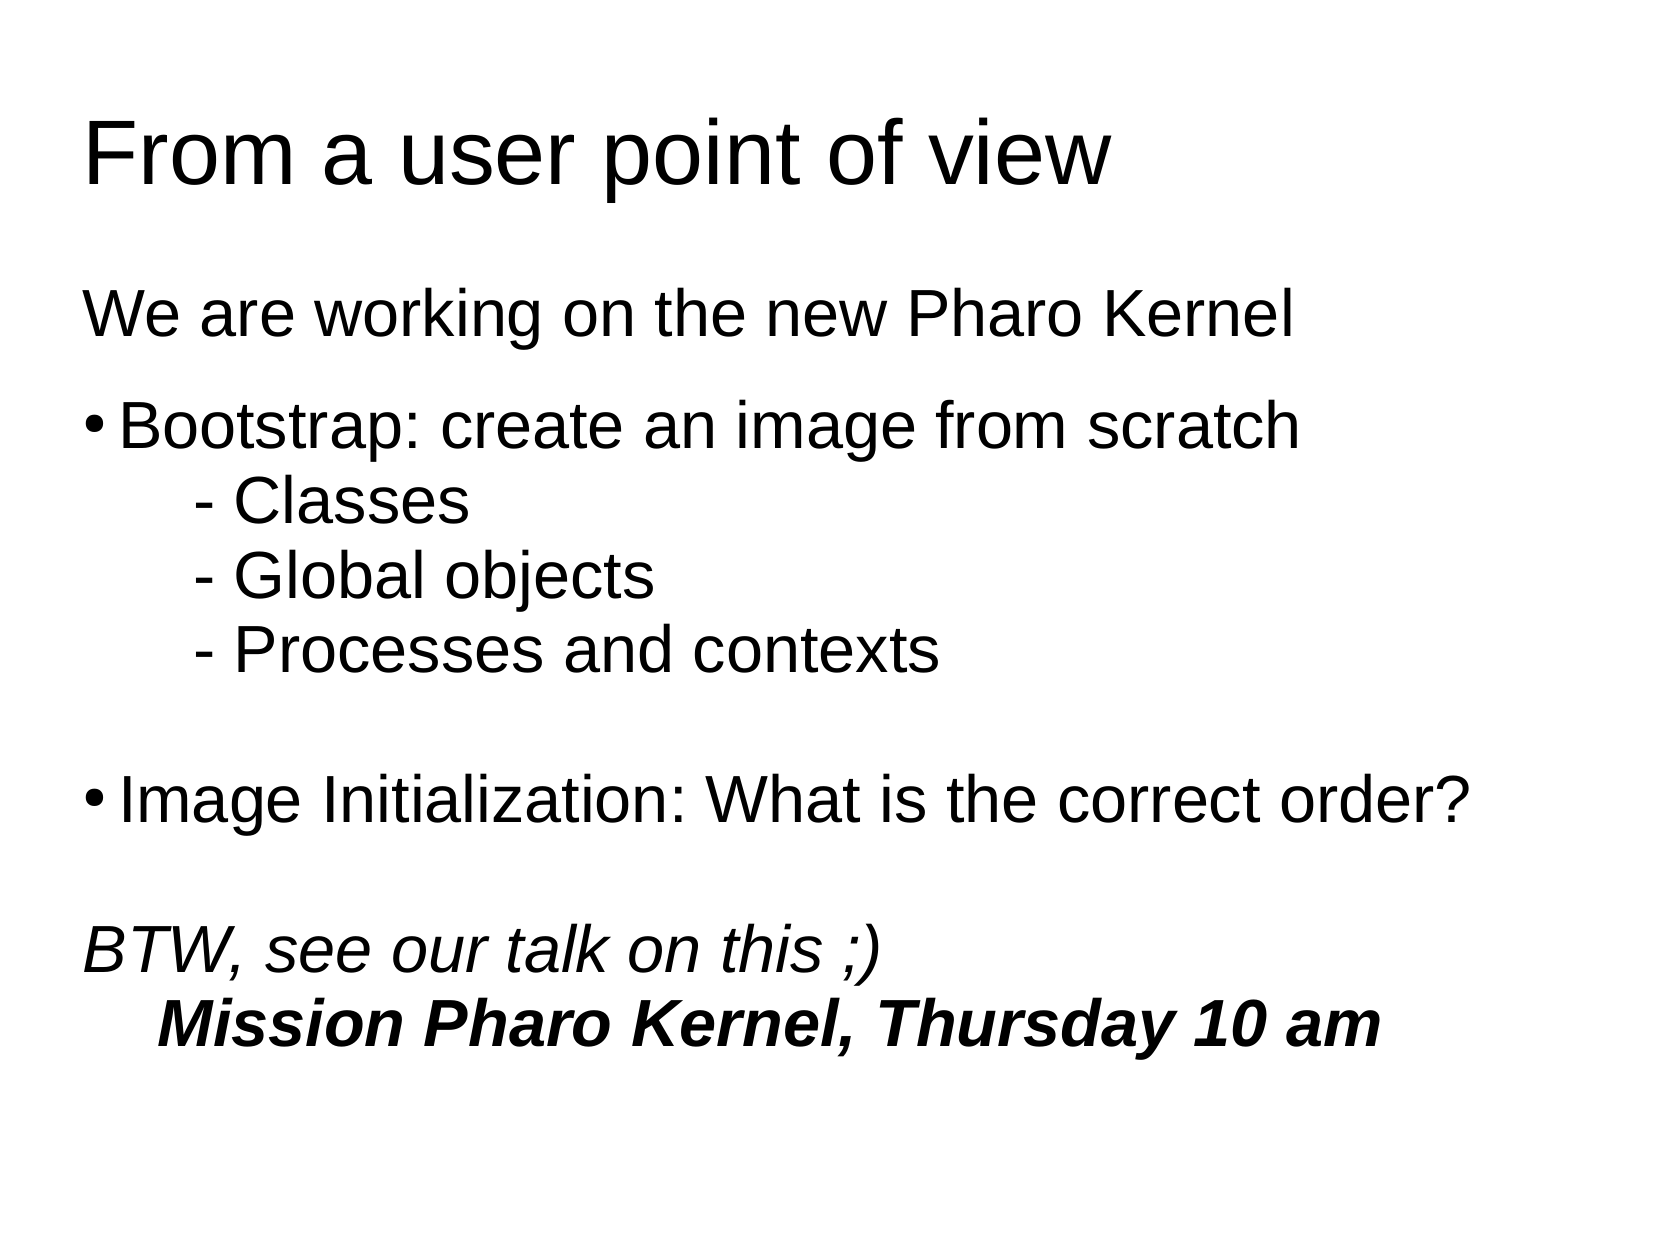

# From a user point of view
We are working on the new Pharo Kernel
Bootstrap: create an image from scratch
	- Classes
	- Global objects
	- Processes and contexts
Image Initialization: What is the correct order?
BTW, see our talk on this ;)
	Mission Pharo Kernel, Thursday 10 am